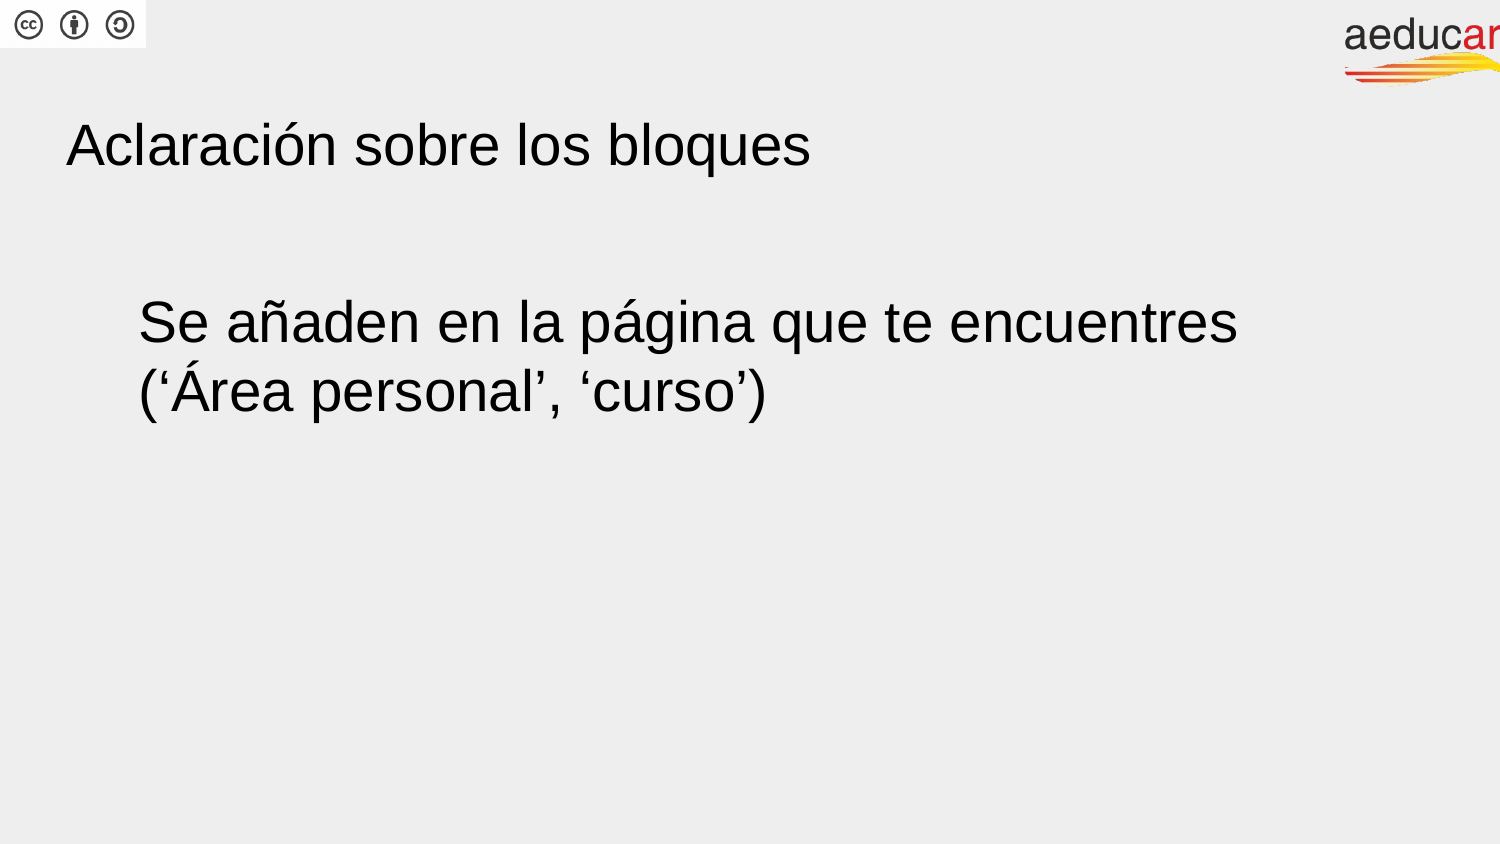

# Aclaración sobre los bloques
Se añaden en la página que te encuentres (‘Área personal’, ‘curso’)